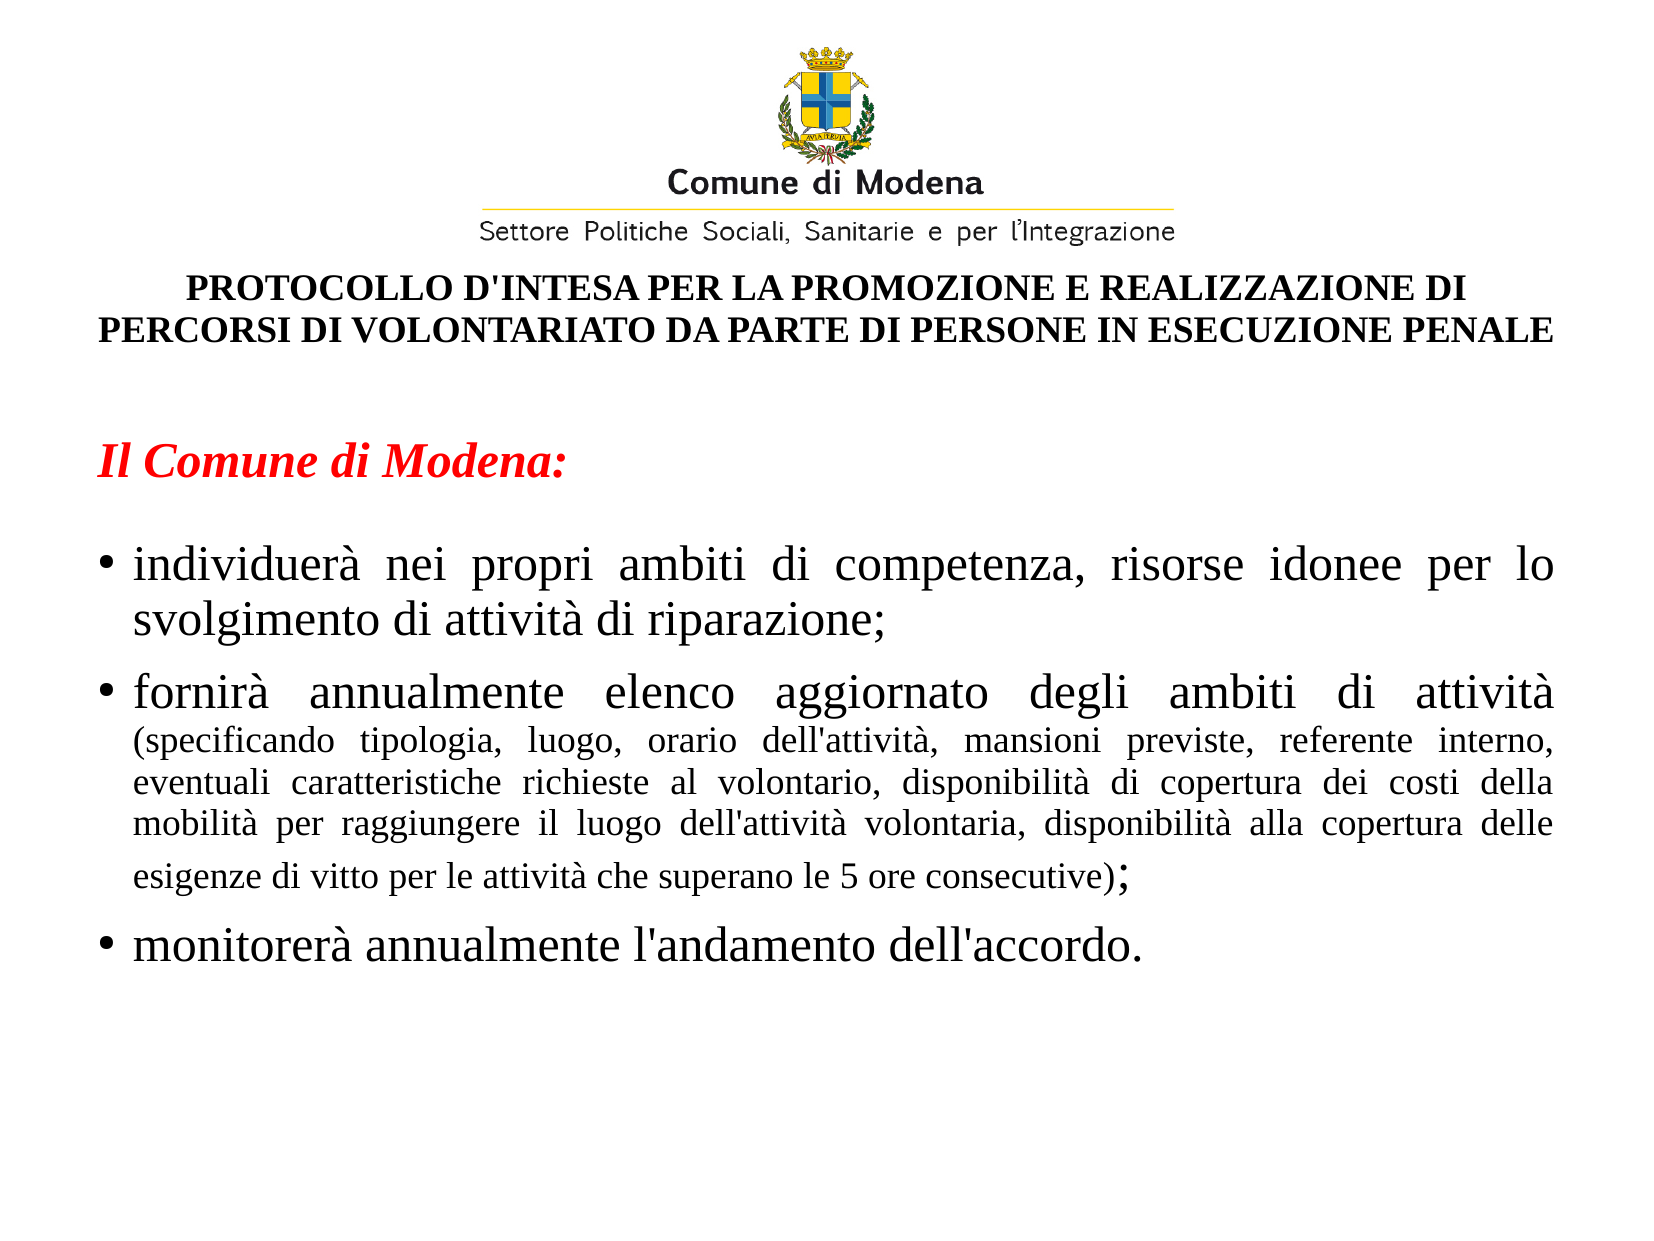

PROTOCOLLO D'INTESA PER LA PROMOZIONE E REALIZZAZIONE DI PERCORSI DI VOLONTARIATO DA PARTE DI PERSONE IN ESECUZIONE PENALE
Il Comune di Modena:
individuerà nei propri ambiti di competenza, risorse idonee per lo svolgimento di attività di riparazione;
fornirà annualmente elenco aggiornato degli ambiti di attività (specificando tipologia, luogo, orario dell'attività, mansioni previste, referente interno, eventuali caratteristiche richieste al volontario, disponibilità di copertura dei costi della mobilità per raggiungere il luogo dell'attività volontaria, disponibilità alla copertura delle esigenze di vitto per le attività che superano le 5 ore consecutive);
monitorerà annualmente l'andamento dell'accordo.